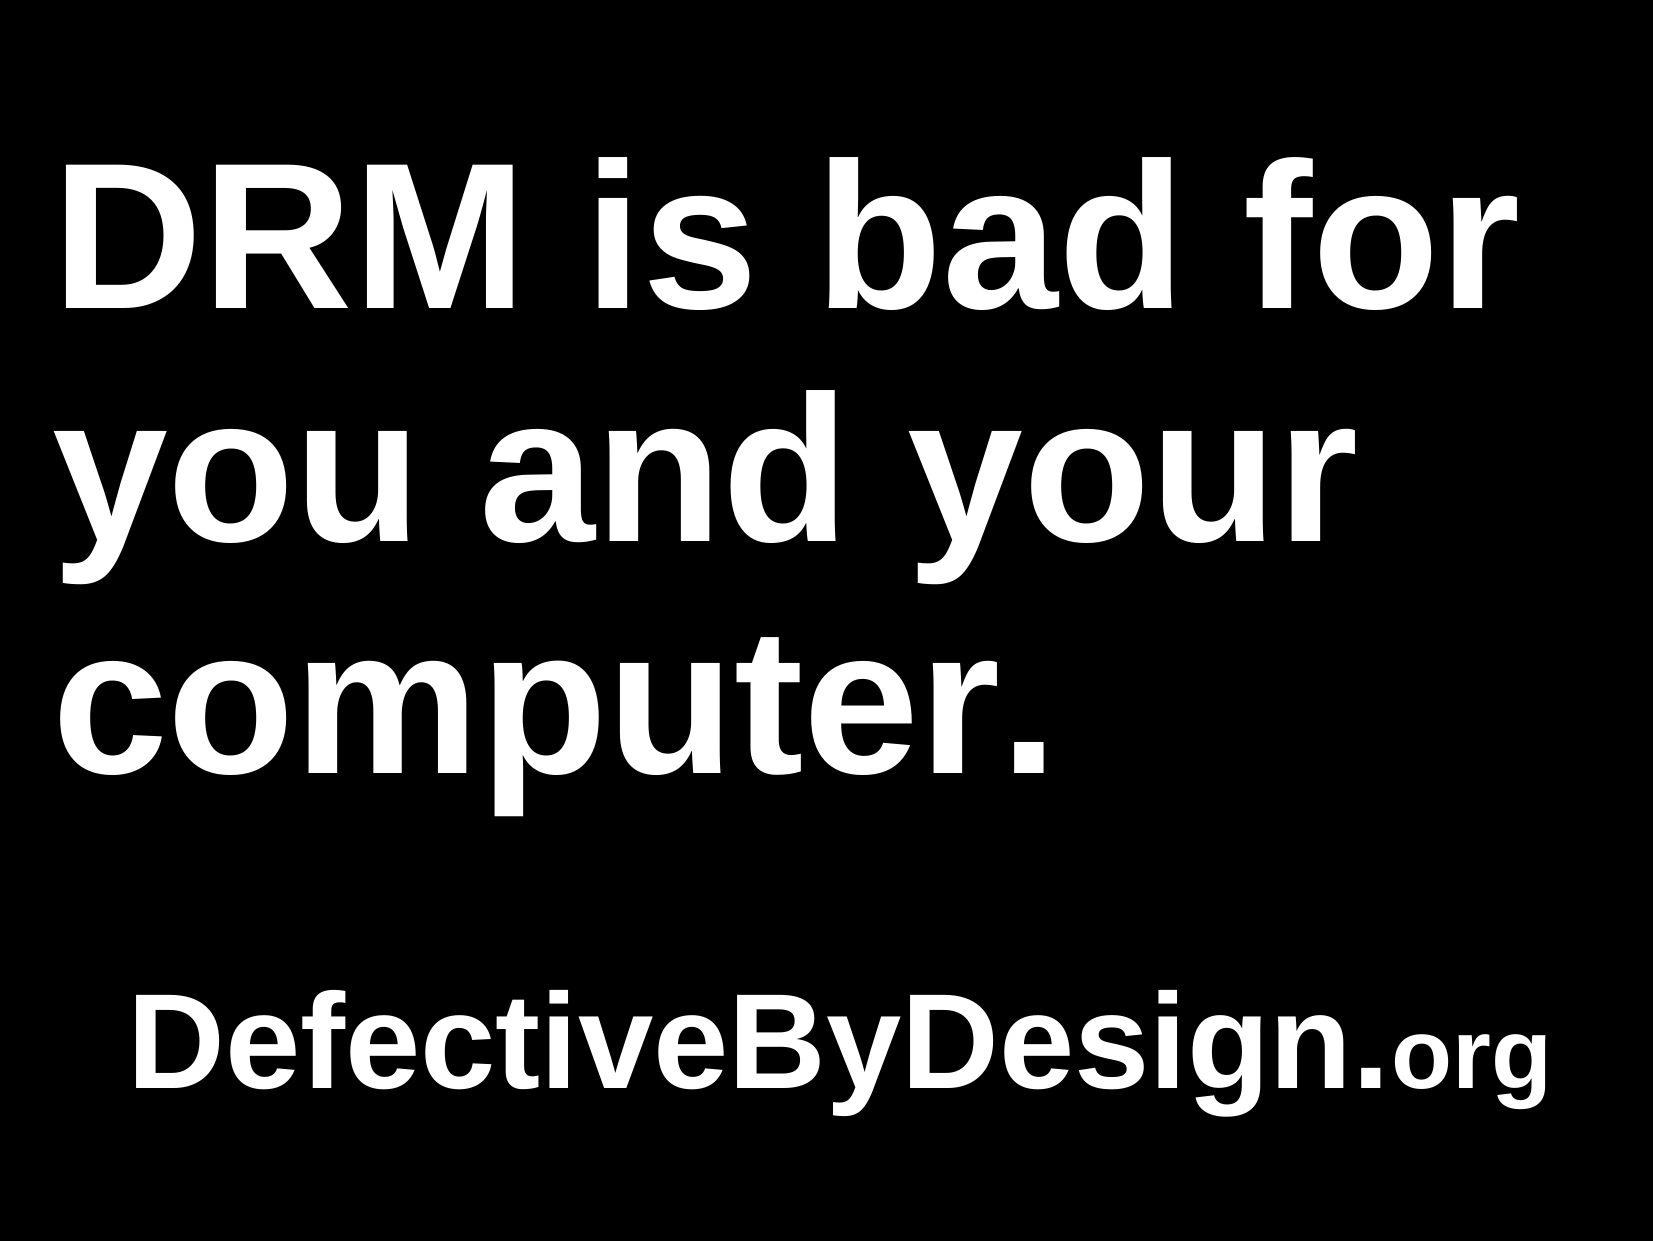

DRM is bad for you and your computer.
DefectiveByDesign.org